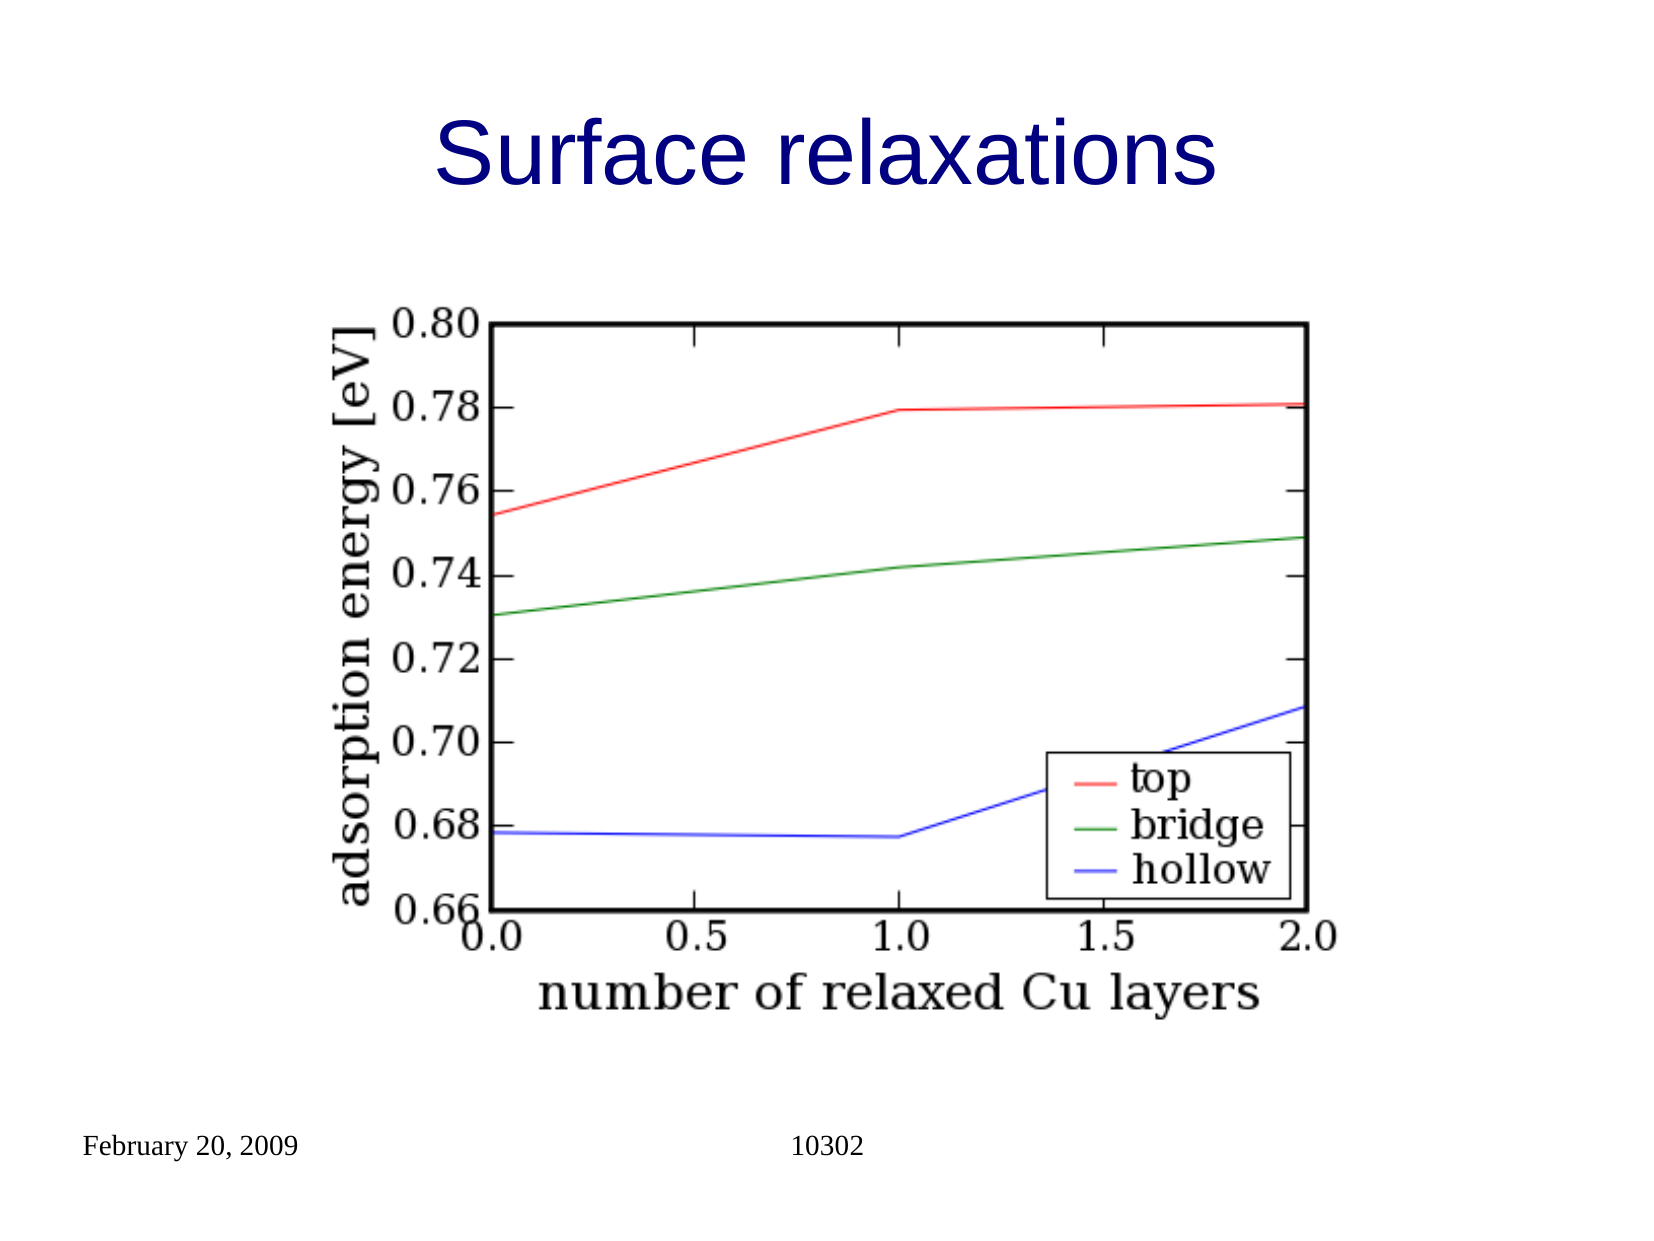

# Surface relaxations
February 20, 2009
10302